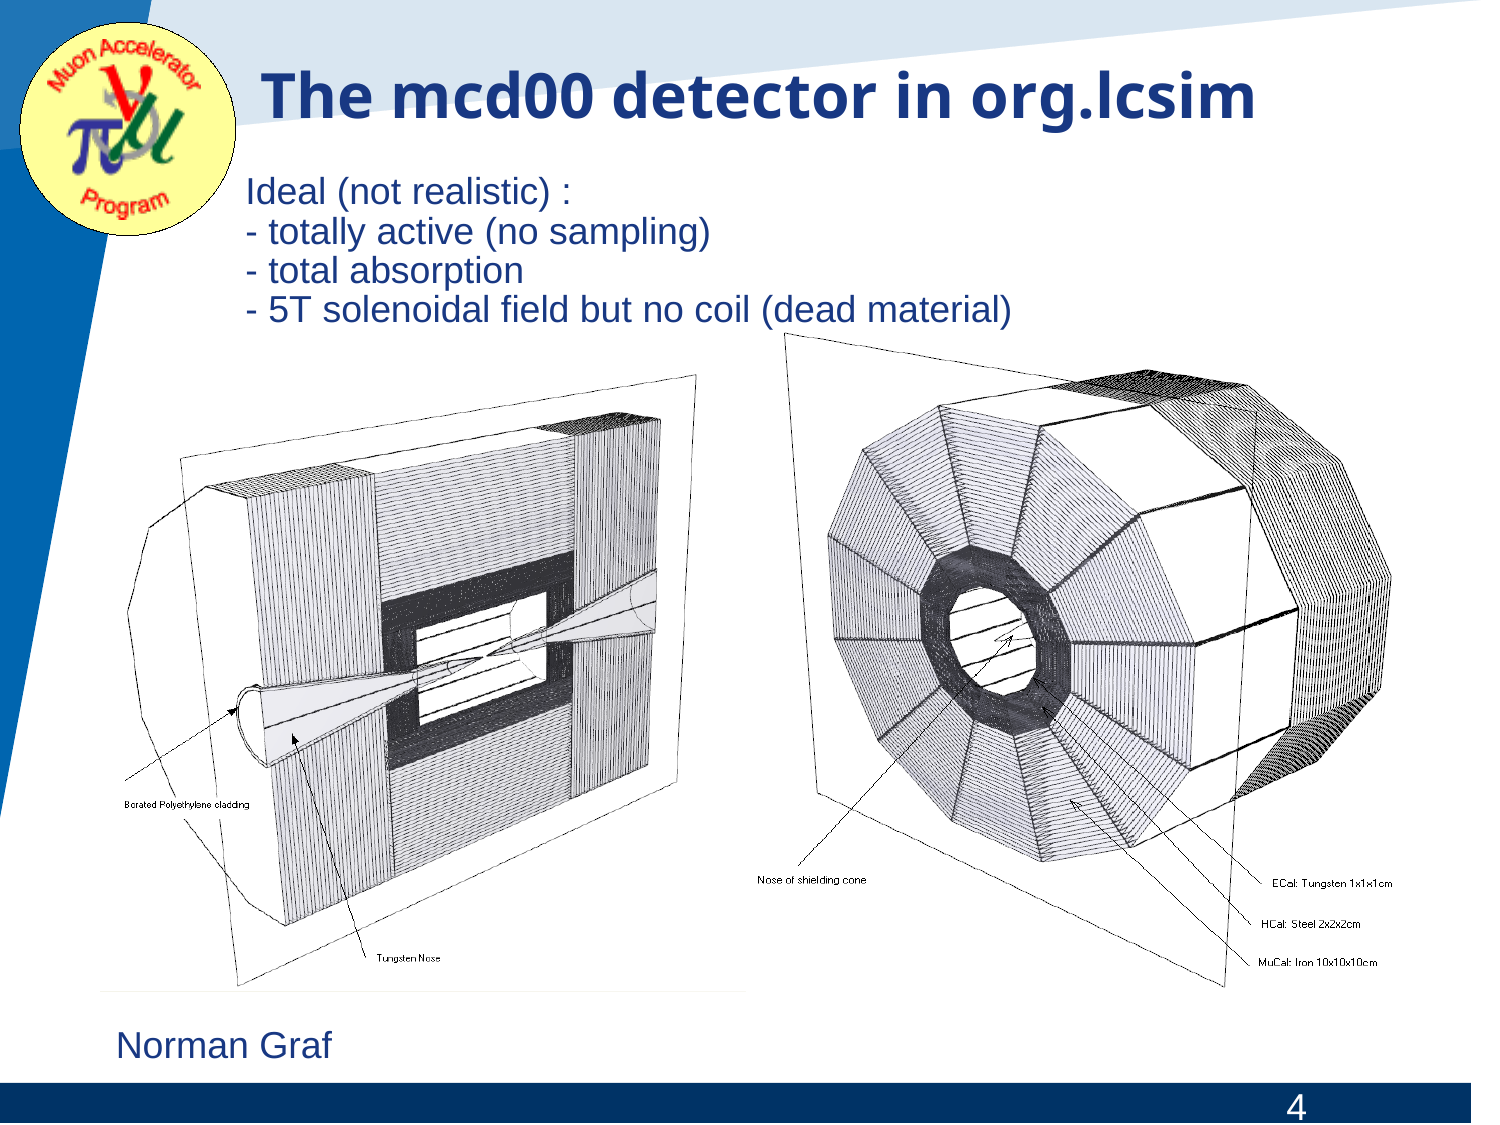

# The mcd00 detector in org.lcsim
Ideal (not realistic) :
- totally active (no sampling)
- total absorption
- 5T solenoidal field but no coil (dead material)
Norman Graf